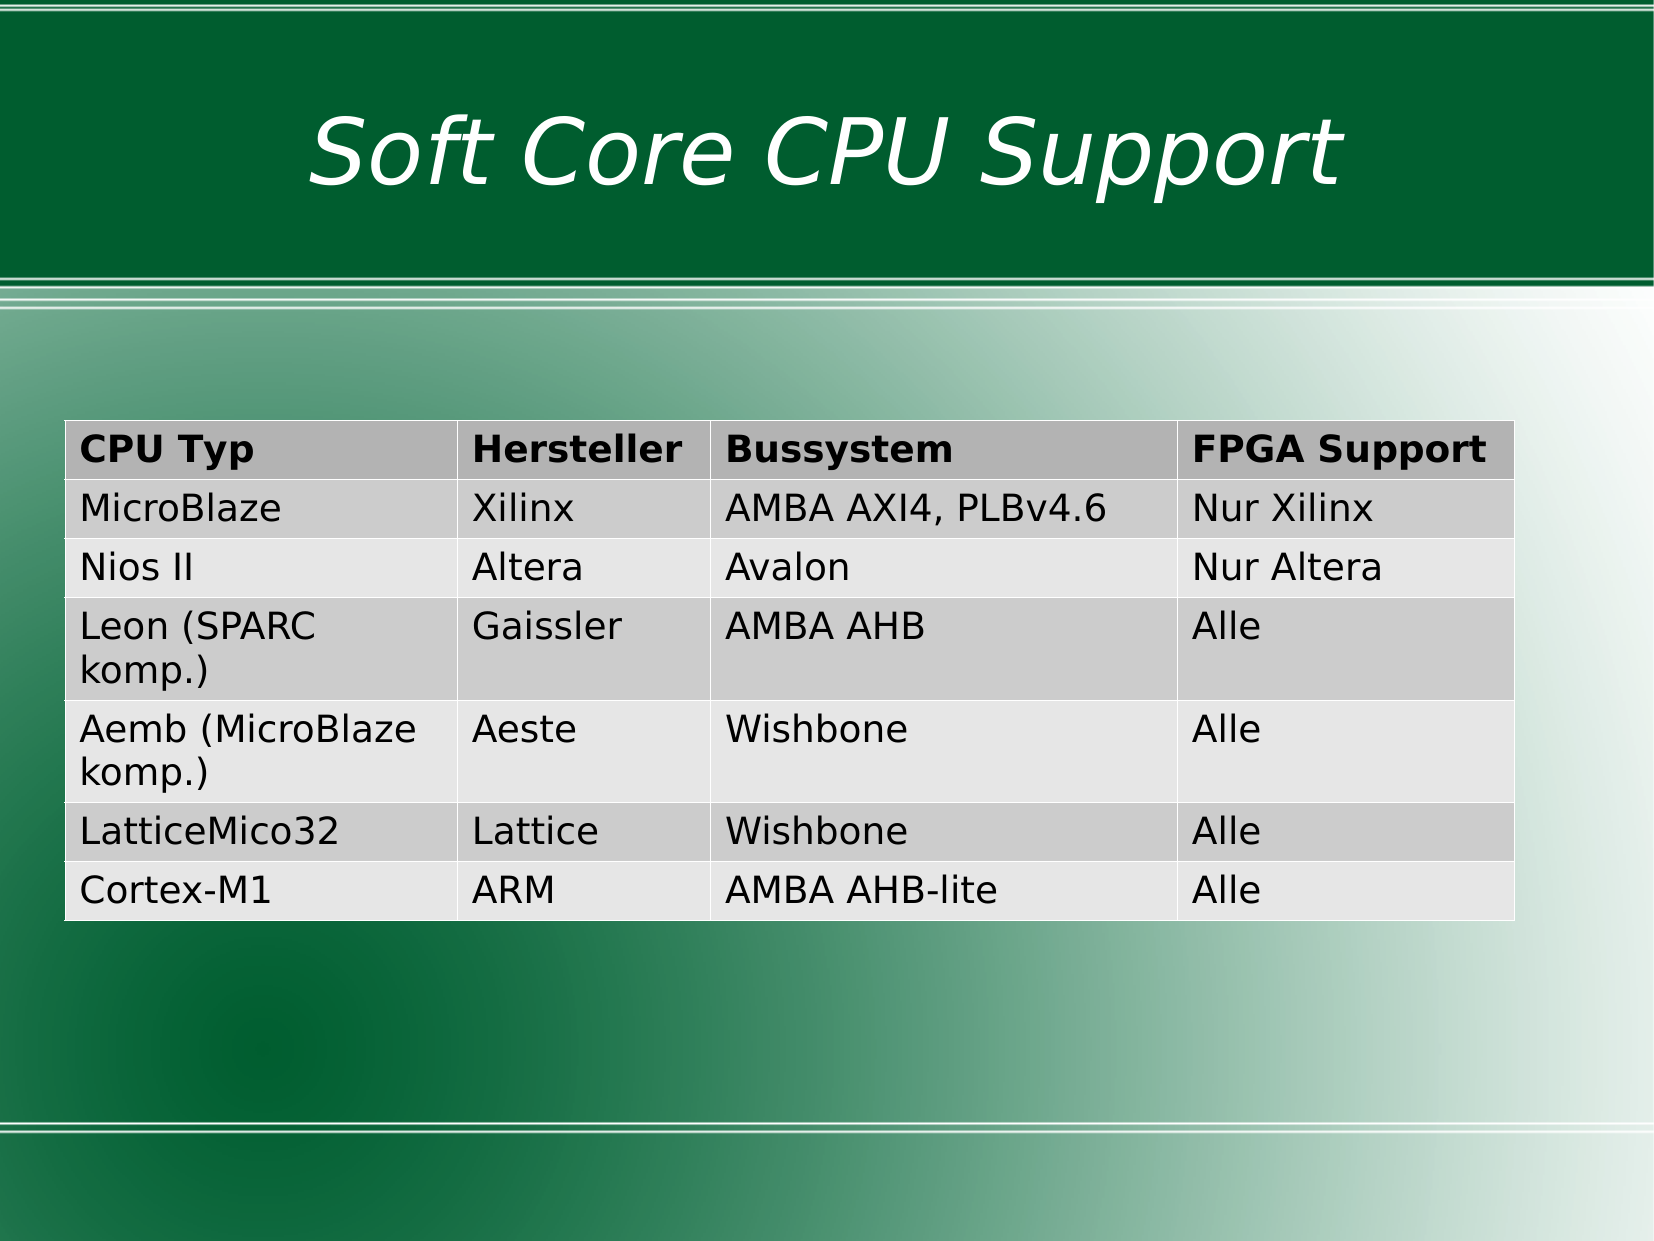

# Soft Core CPU Support
| CPU Typ | Hersteller | Bussystem | FPGA Support |
| --- | --- | --- | --- |
| MicroBlaze | Xilinx | AMBA AXI4, PLBv4.6 | Nur Xilinx |
| Nios II | Altera | Avalon | Nur Altera |
| Leon (SPARC komp.) | Gaissler | AMBA AHB | Alle |
| Aemb (MicroBlaze komp.) | Aeste | Wishbone | Alle |
| LatticeMico32 | Lattice | Wishbone | Alle |
| Cortex-M1 | ARM | AMBA AHB-lite | Alle |